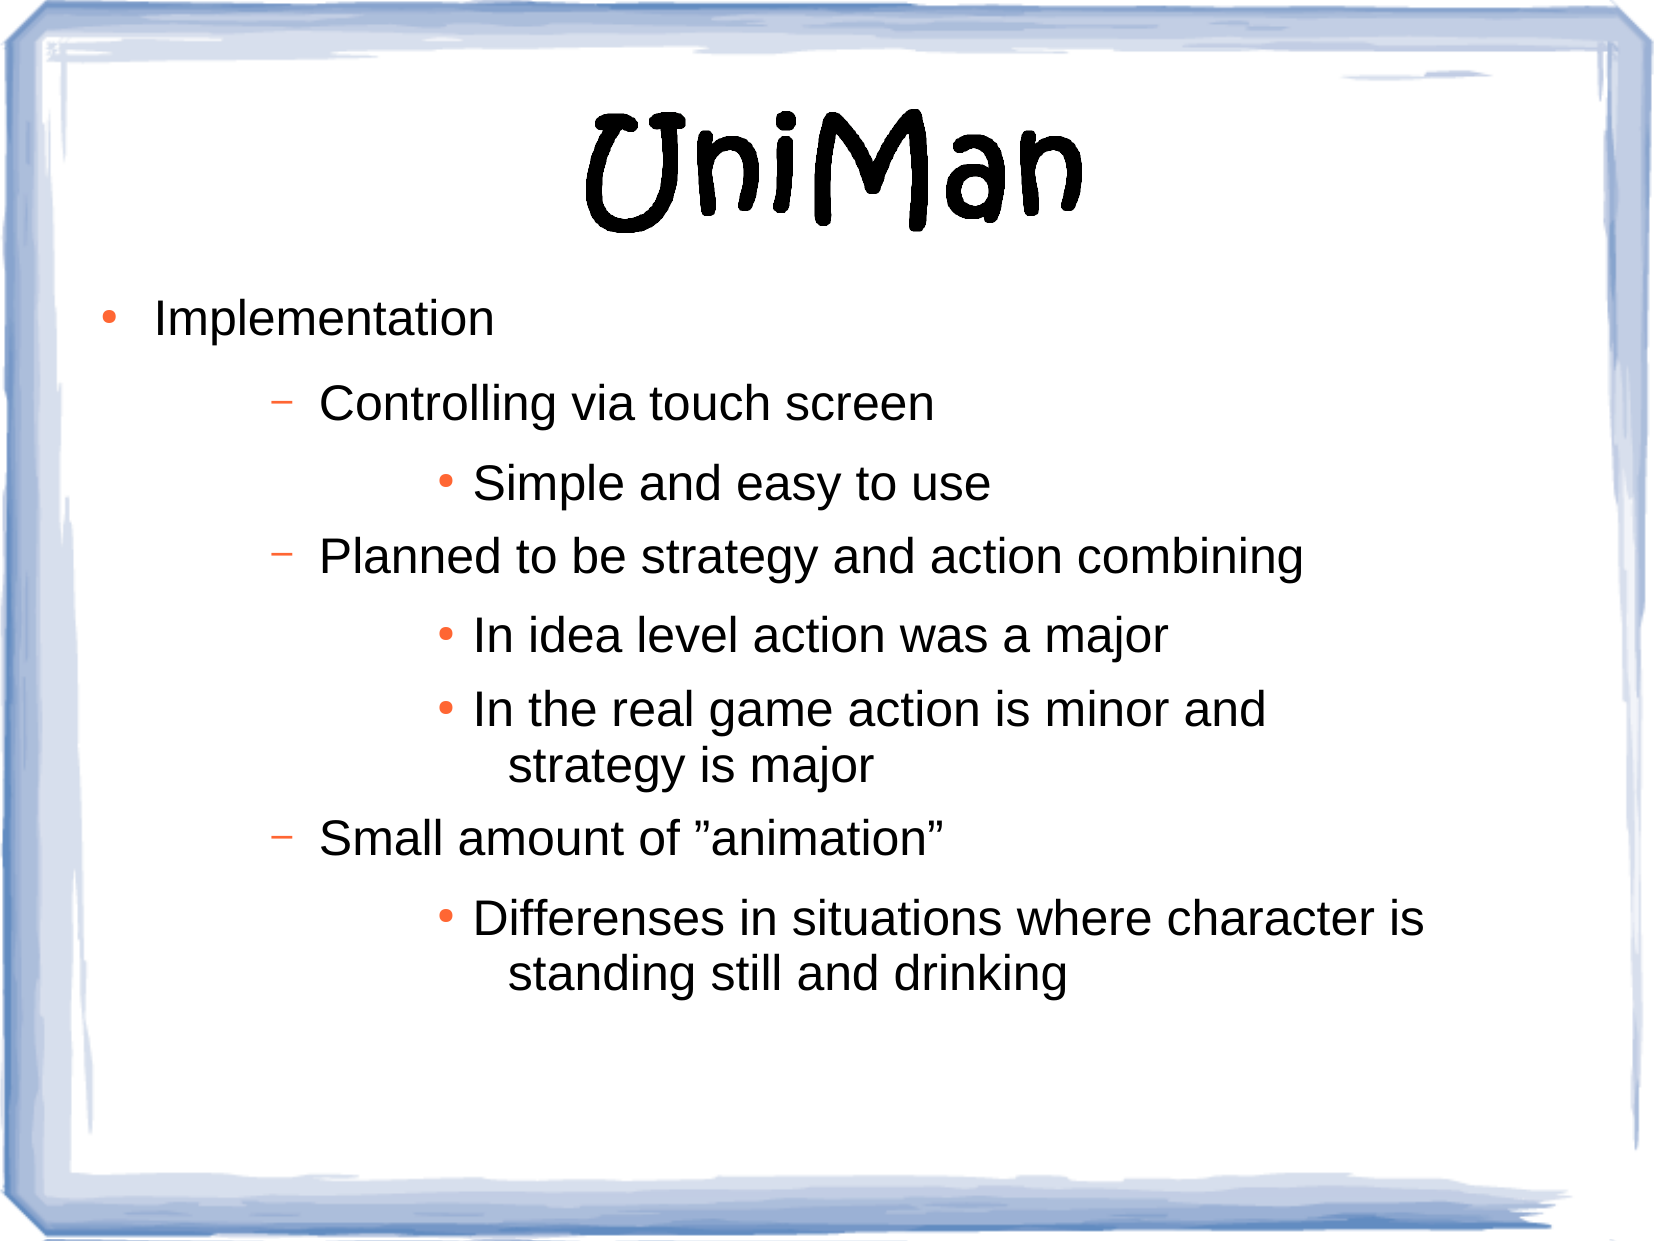

# Implementation
Controlling via touch screen
Simple and easy to use
Planned to be strategy and action combining
In idea level action was a major
In the real game action is minor and
strategy is major
Small amount of ”animation”
Differenses in situations where character is standing still and drinking